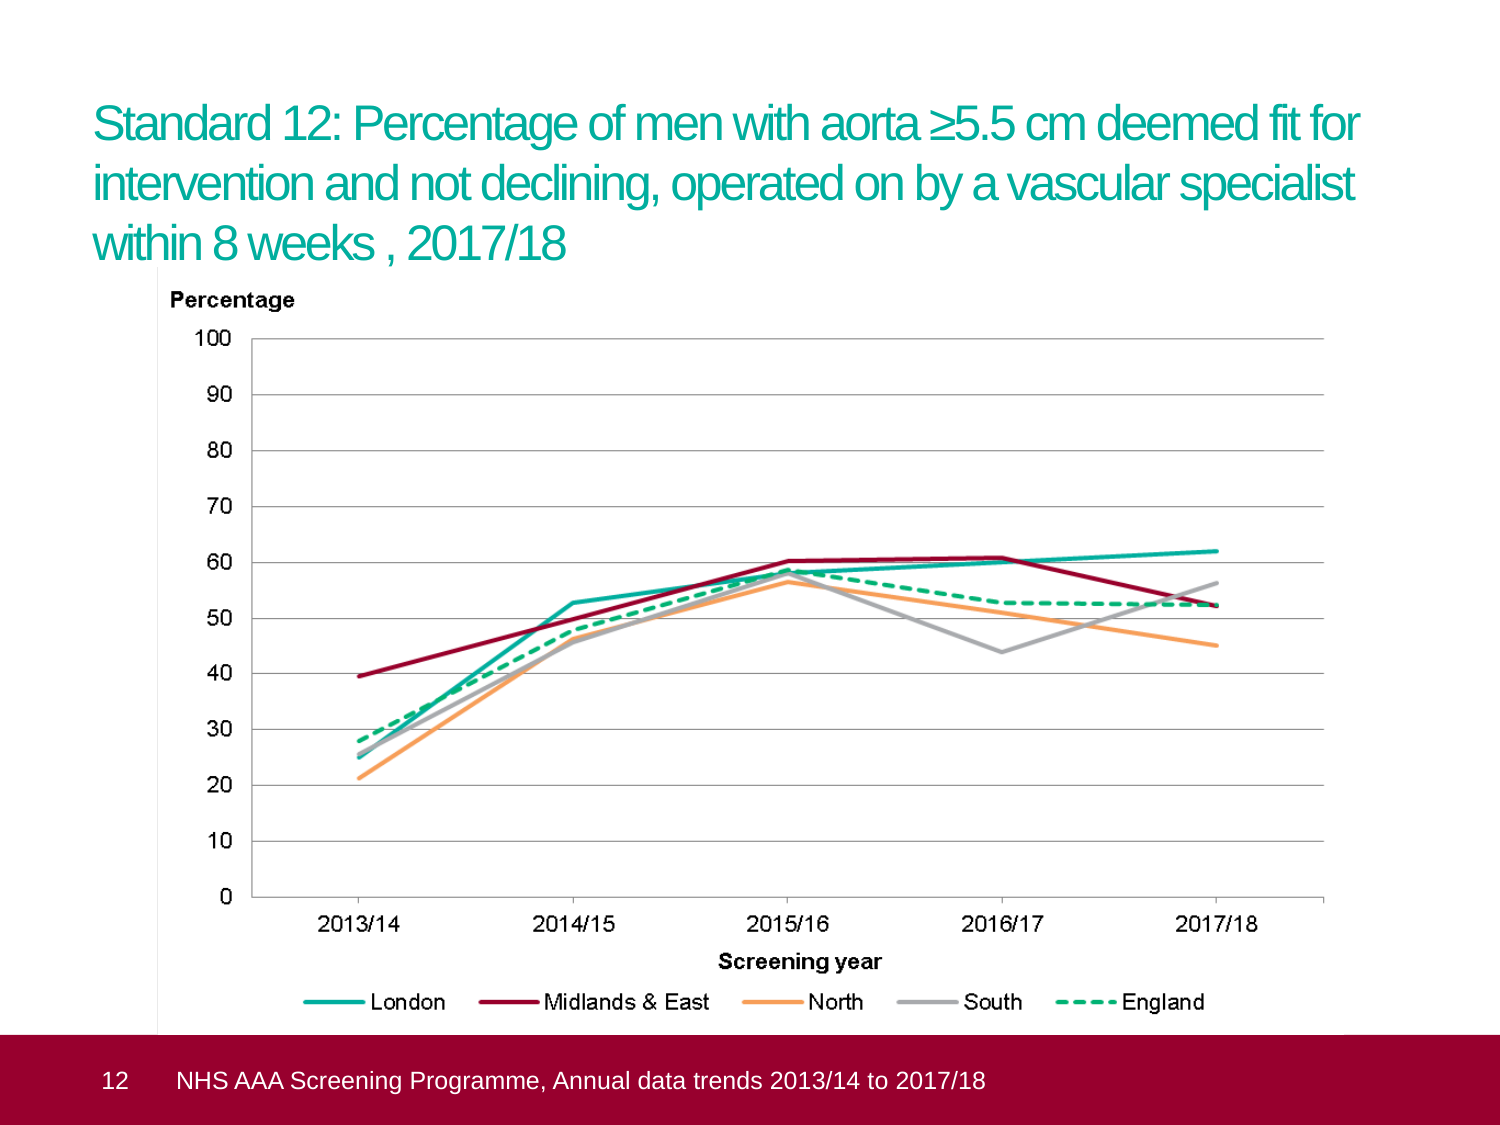

# Standard 12: Percentage of men with aorta ≥5.5 cm deemed fit for intervention and not declining, operated on by a vascular specialist within 8 weeks , 2017/18
NHS AAA Screening Programme, Annual data trends 2013/14 to 2017/18